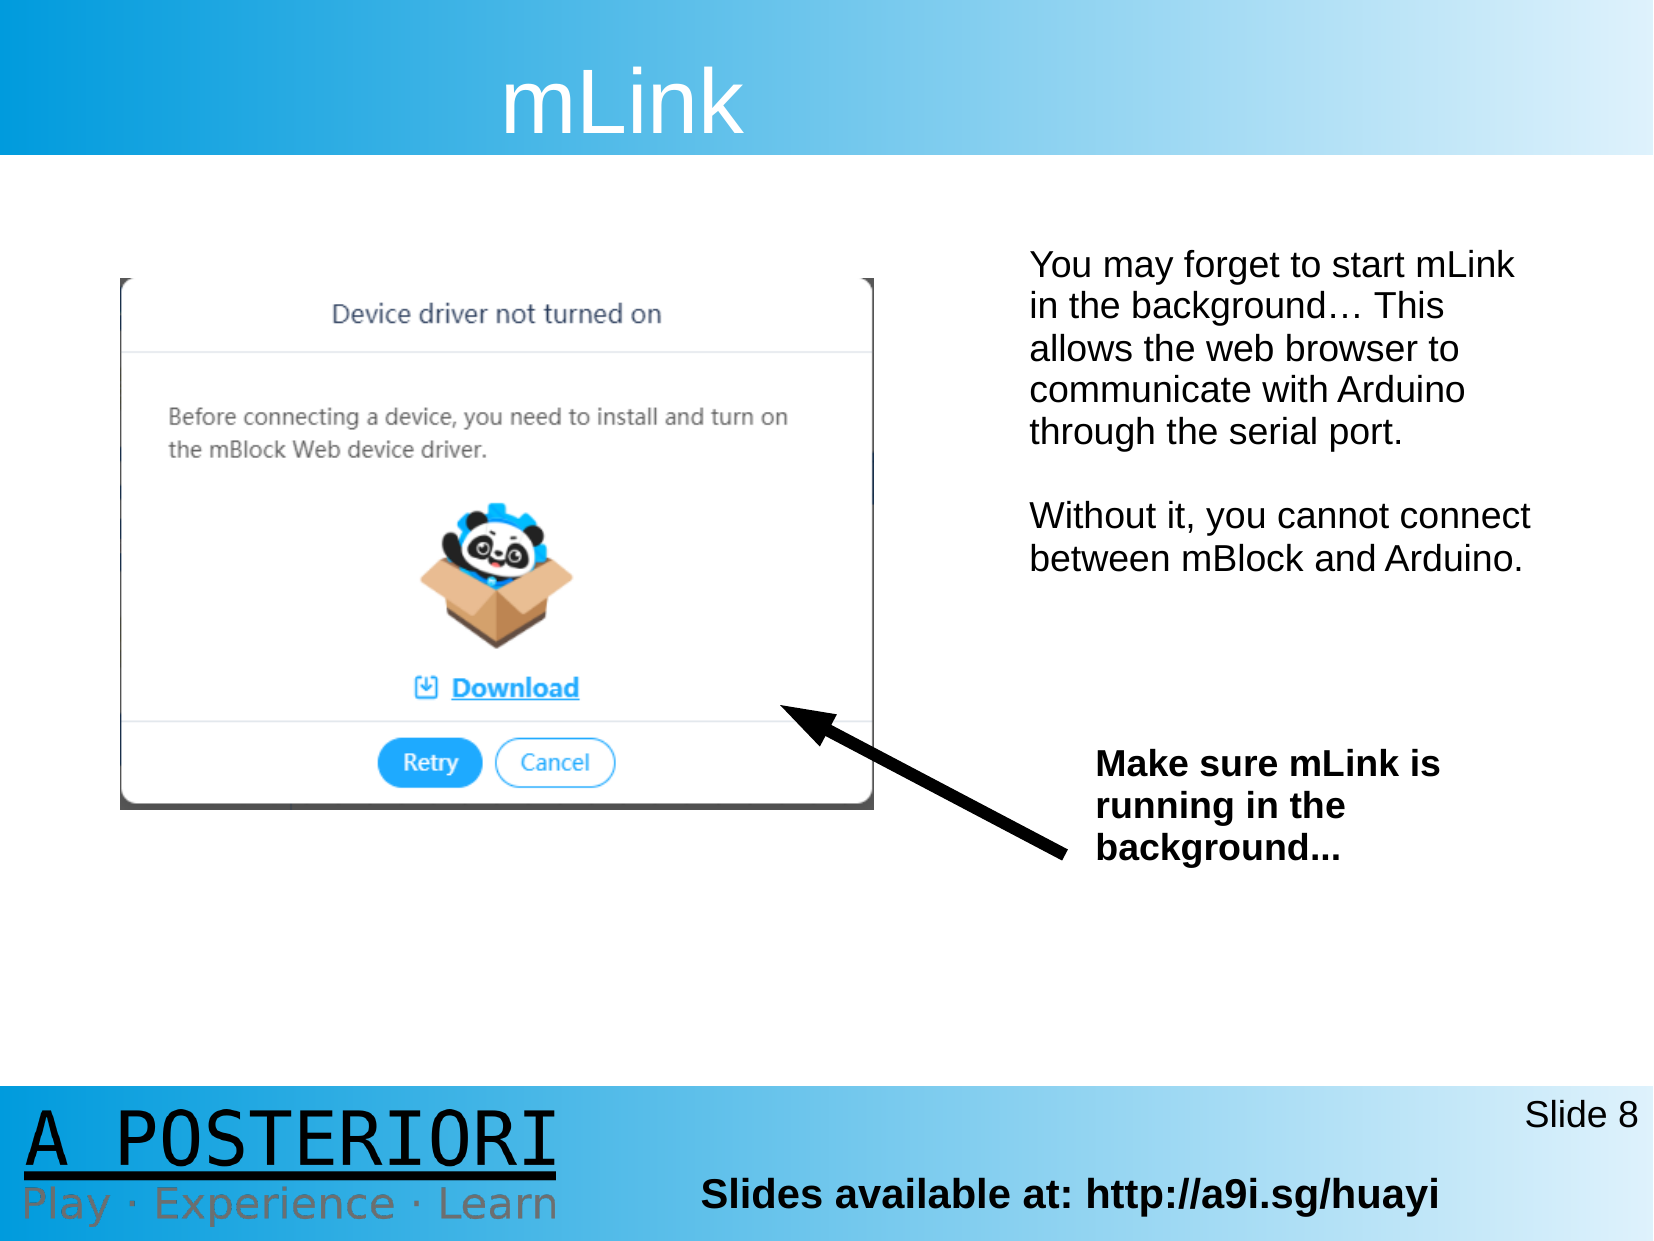

# mLink
You may forget to start mLink in the background… This allows the web browser to communicate with Arduino through the serial port.
Without it, you cannot connect between mBlock and Arduino.
Make sure mLink is running in the background...